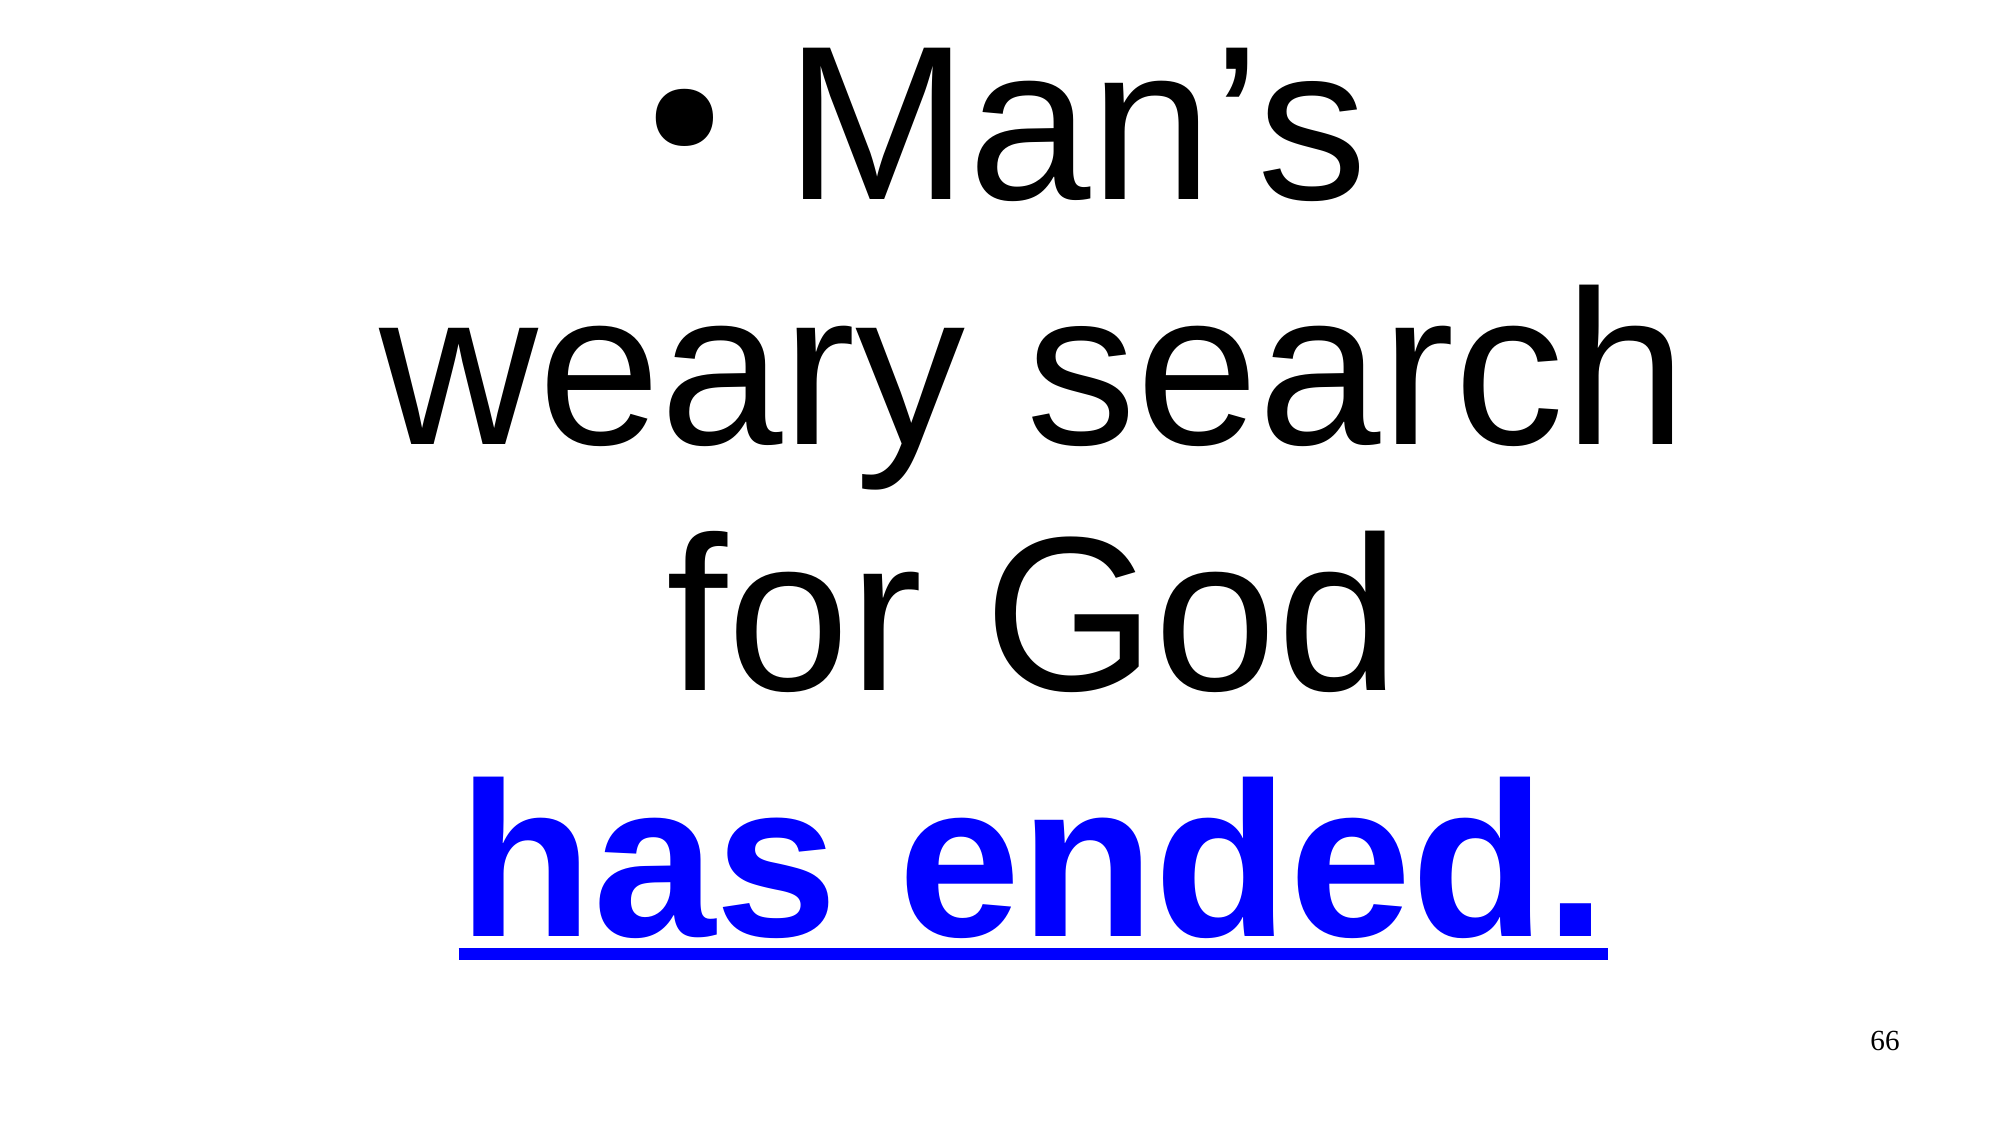

# Man’s weary search for God has ended.
66